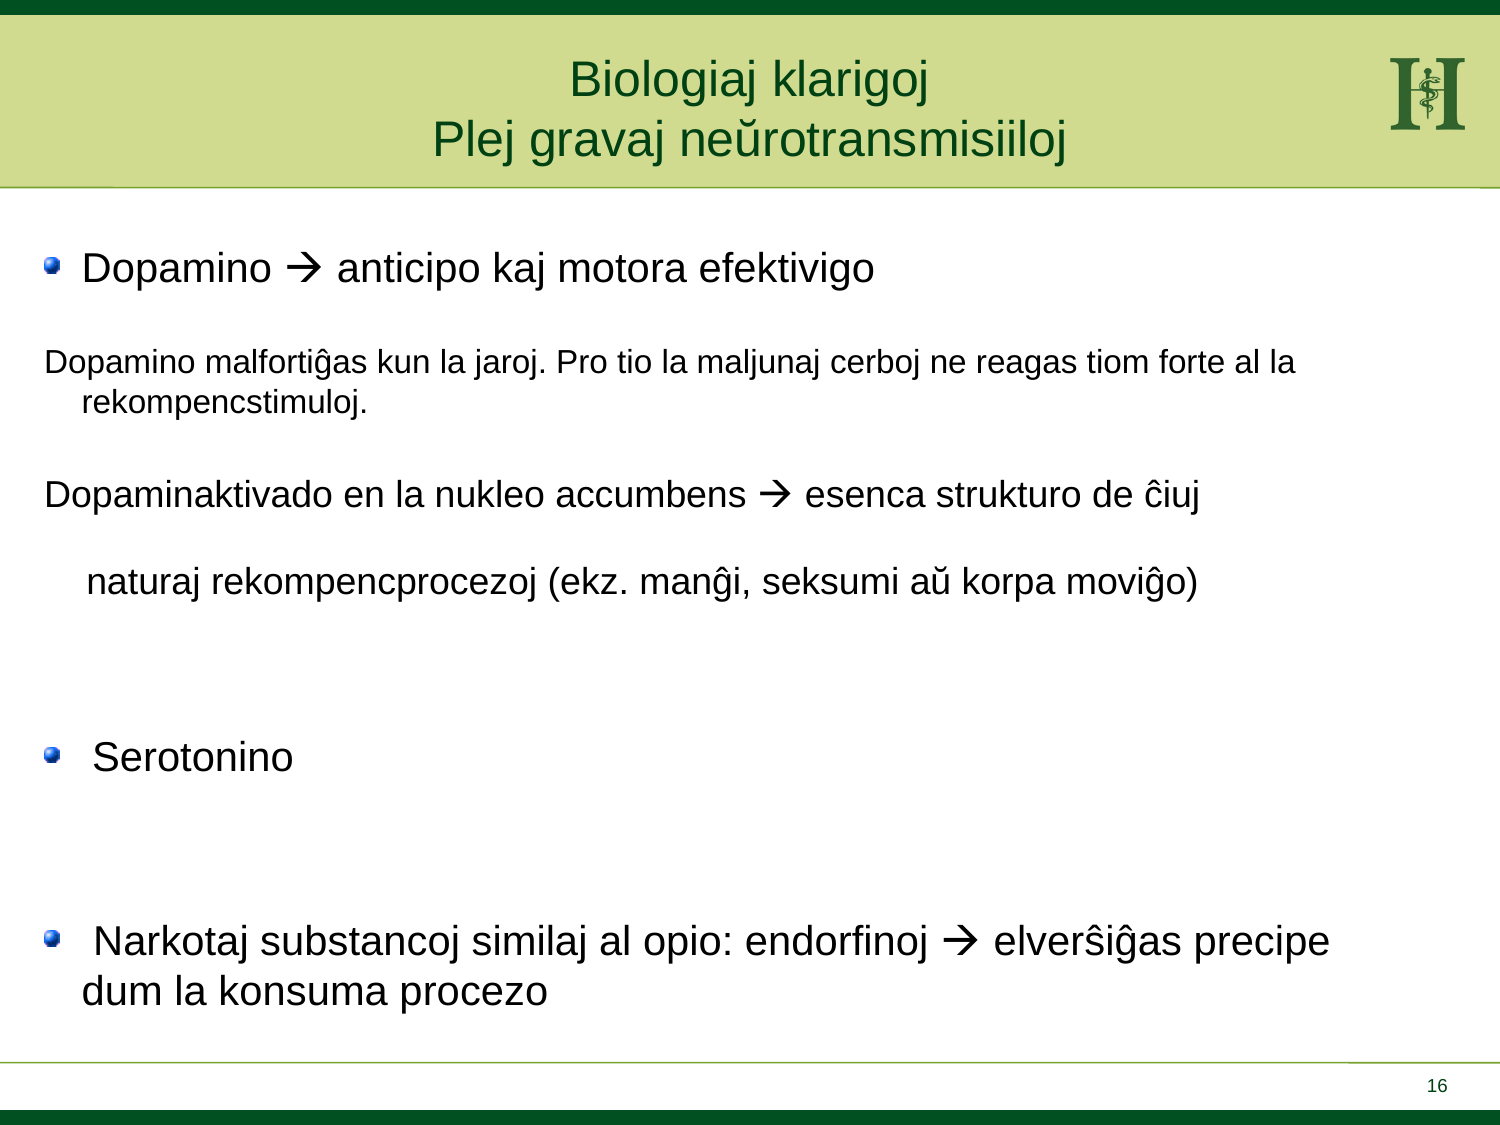

# Biologiaj klarigoj Plej gravaj neŭrotransmisiiloj
Dopamino  anticipo kaj motora efektivigo
Dopamino malfortiĝas kun la jaroj. Pro tio la maljunaj cerboj ne reagas tiom forte al la rekompencstimuloj.
Dopaminaktivado en la nukleo accumbens  esenca strukturo de ĉiuj
 naturaj rekompencprocezoj (ekz. manĝi, seksumi aŭ korpa moviĝo)
 Serotonino
 Narkotaj substancoj similaj al opio: endorfinoj  elverŝiĝas precipe dum la konsuma procezo